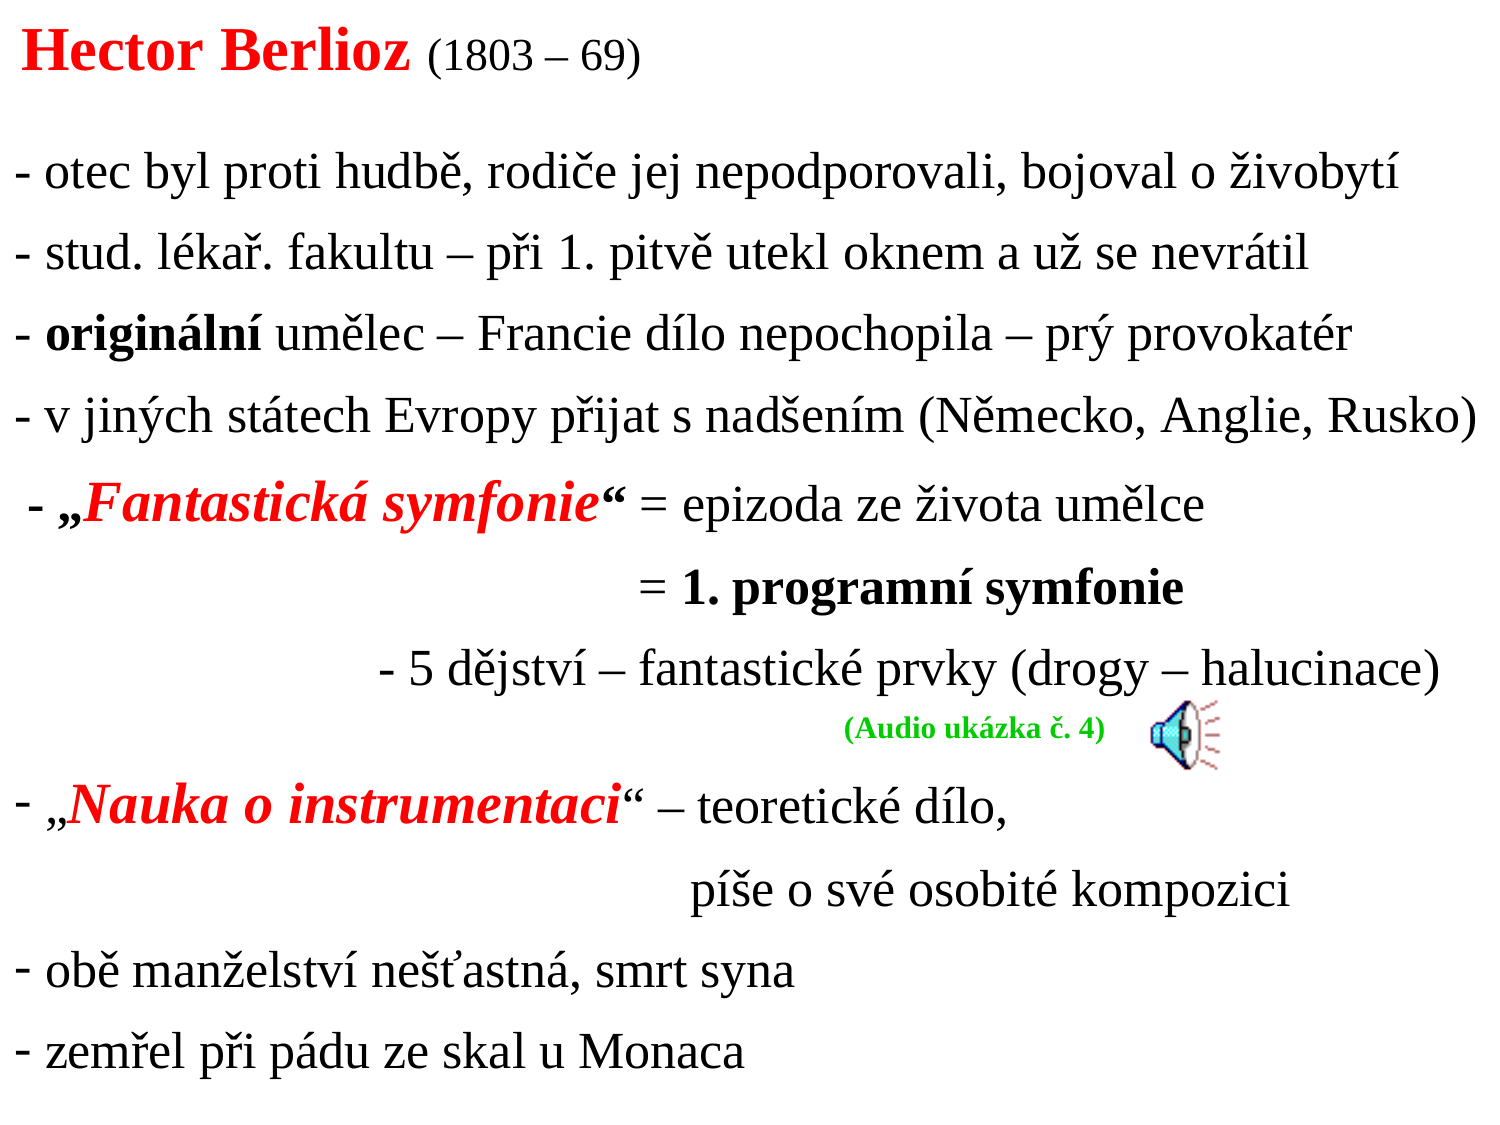

Hector Berlioz (1803 – 69)
- otec byl proti hudbě, rodiče jej nepodporovali, bojoval o živobytí
- stud. lékař. fakultu – při 1. pitvě utekl oknem a už se nevrátil
- originální umělec – Francie dílo nepochopila – prý provokatér
- v jiných státech Evropy přijat s nadšením (Německo, Anglie, Rusko)
 - „Fantastická symfonie“ = epizoda ze života umělce
 = 1. programní symfonie
 - 5 dějství – fantastické prvky (drogy – halucinace)
 (Audio ukázka č. 4)
 „Nauka o instrumentaci“ – teoretické dílo,
 píše o své osobité kompozici
 obě manželství nešťastná, smrt syna
 zemřel při pádu ze skal u Monaca